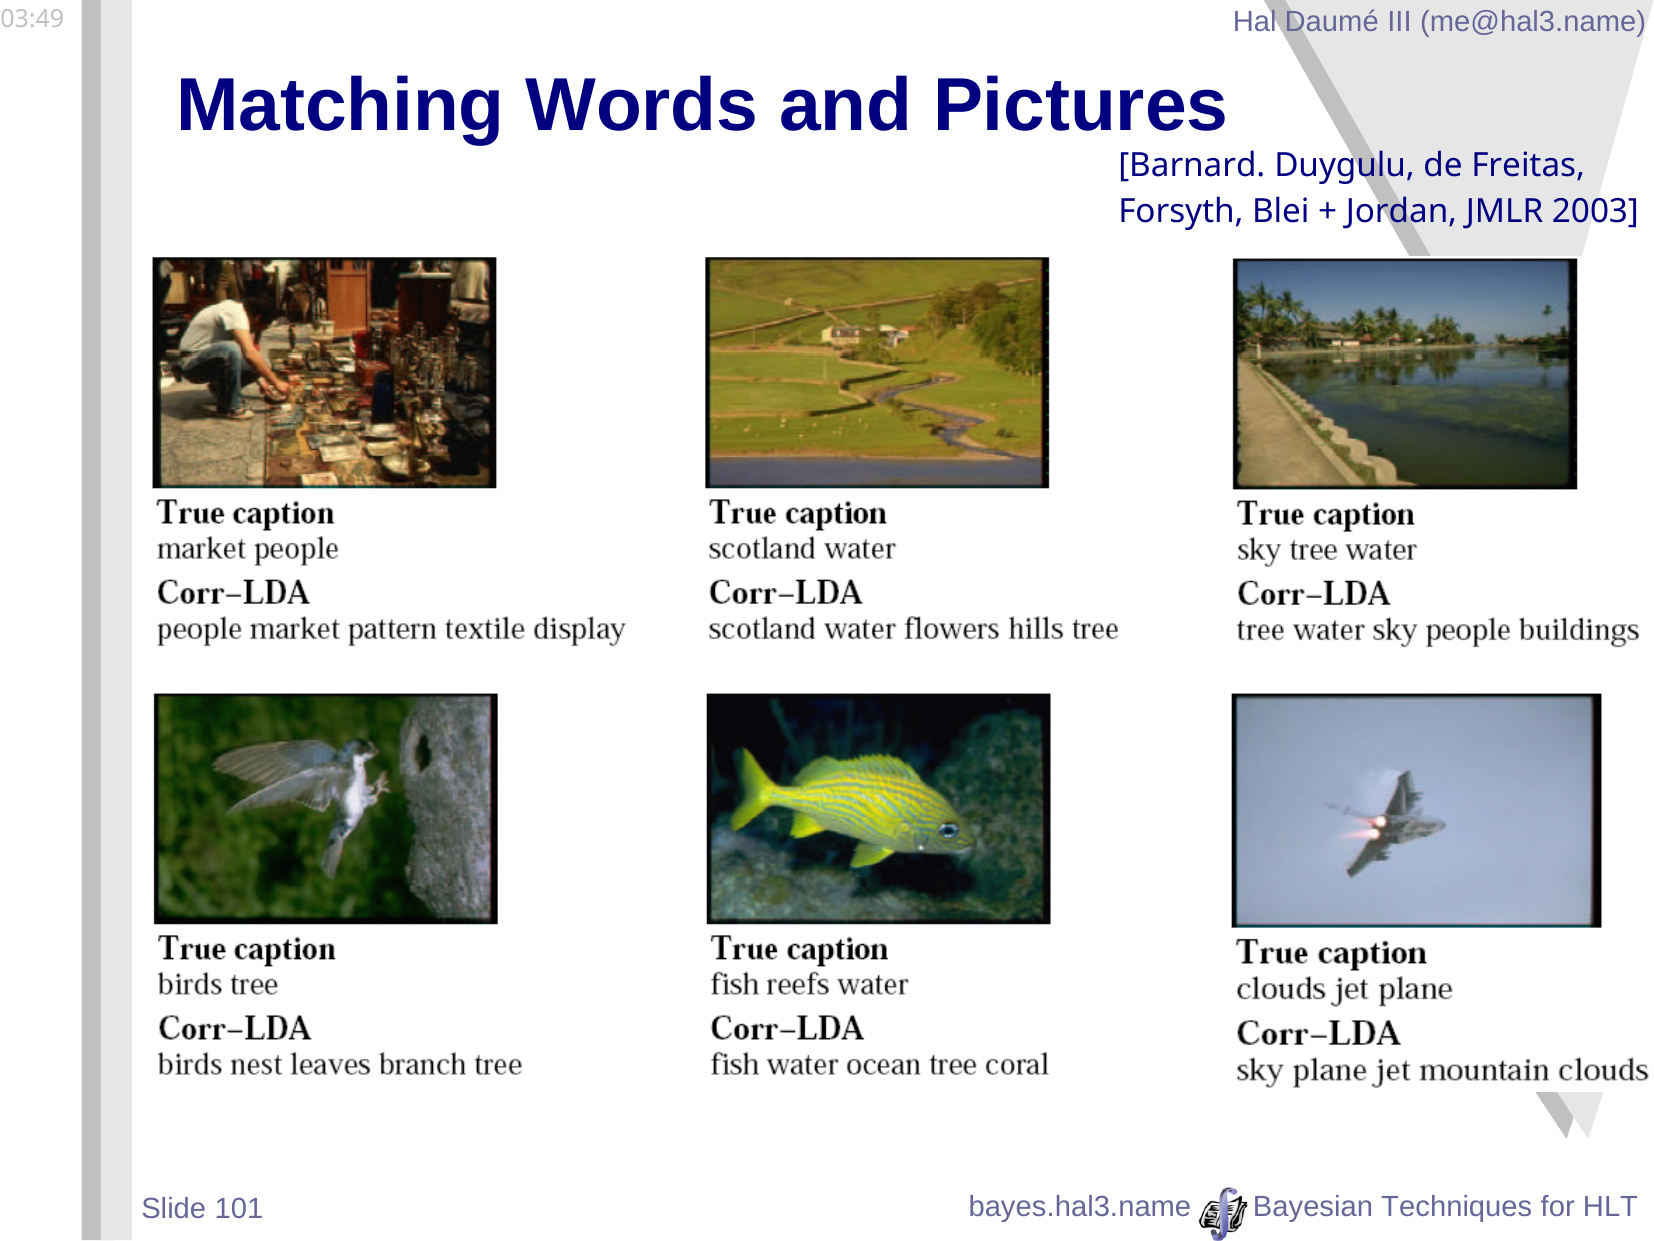

# Matching Words and Pictures
[Barnard. Duygulu, de Freitas, Forsyth, Blei + Jordan, JMLR 2003]